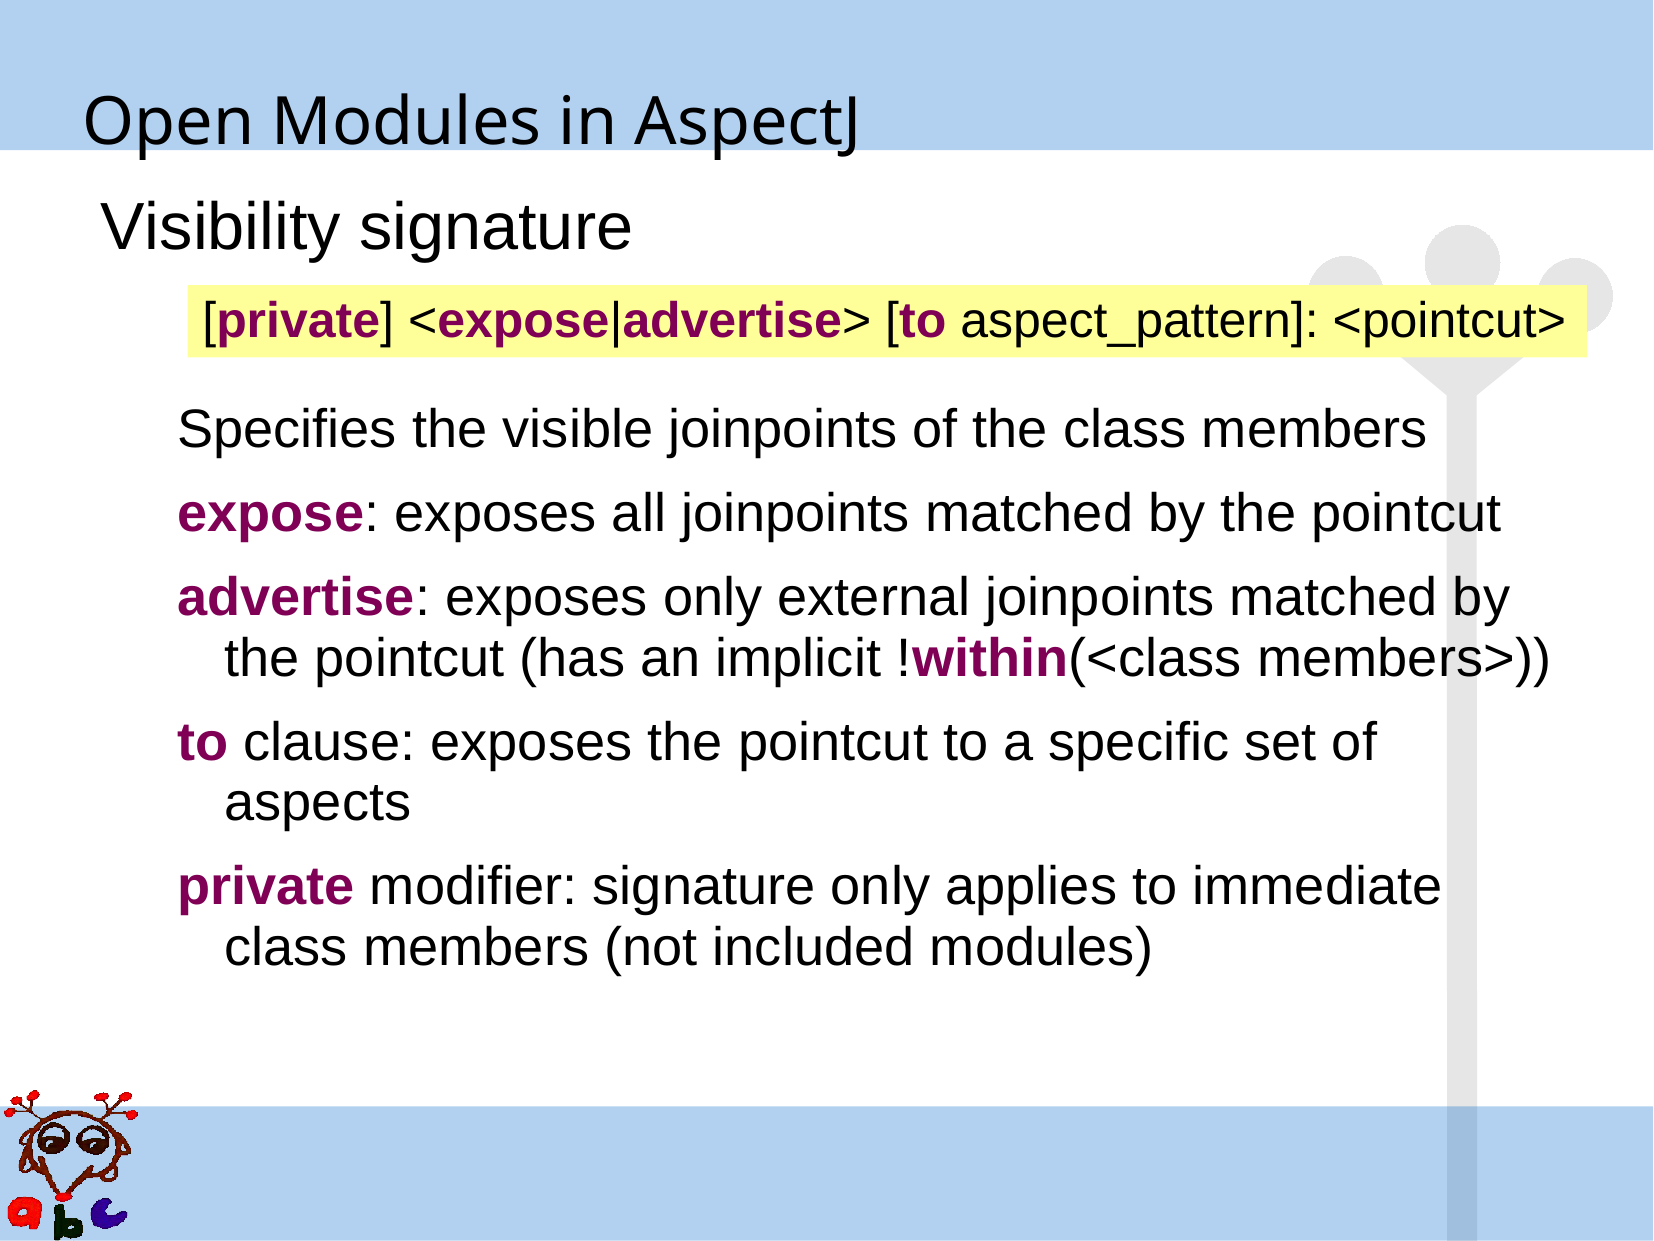

# Open Modules in AspectJ
Visibility signature
Specifies the visible joinpoints of the class members
expose: exposes all joinpoints matched by the pointcut
advertise: exposes only external joinpoints matched by the pointcut (has an implicit !within(<class members>))
to clause: exposes the pointcut to a specific set of aspects
private modifier: signature only applies to immediate class members (not included modules)
[private] <expose|advertise> [to aspect_pattern]: <pointcut>